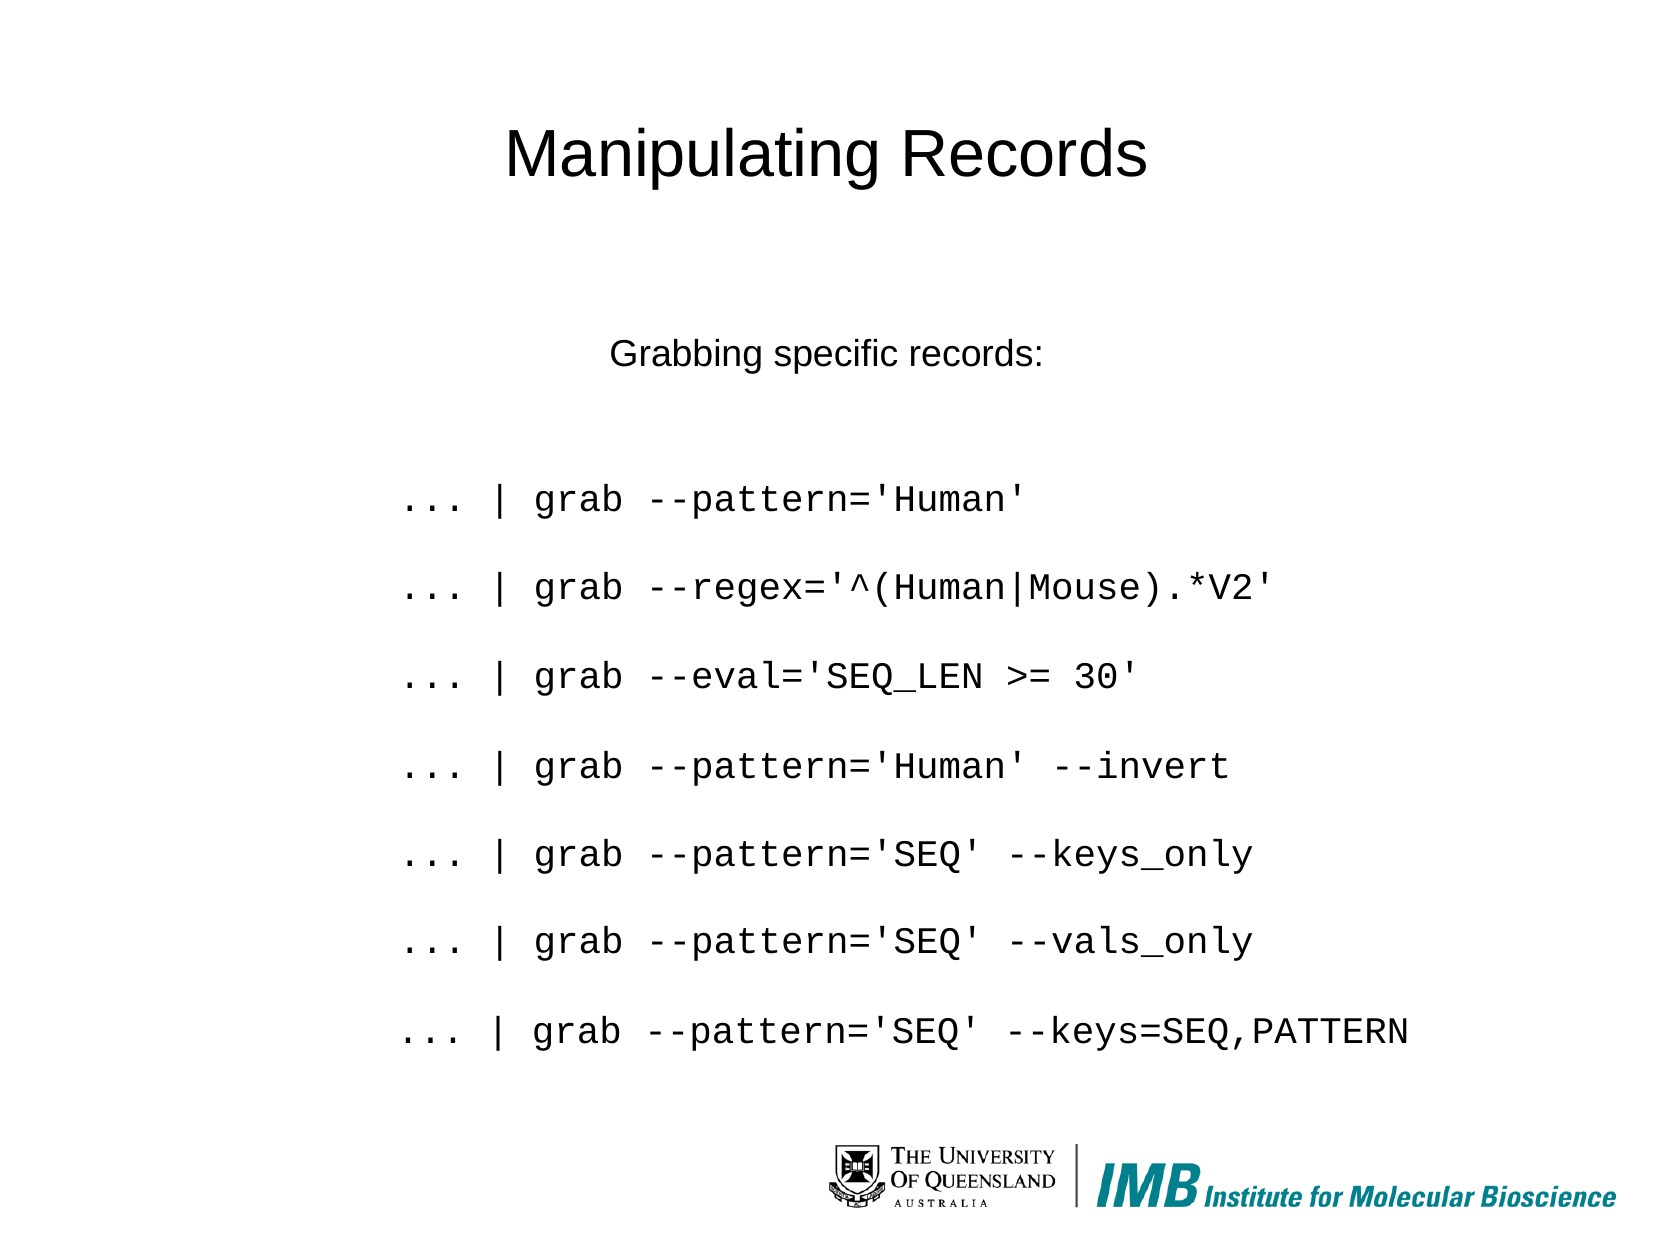

# Manipulating Records
Grabbing specific records:
... | grab --pattern='Human'
... | grab --regex='^(Human|Mouse).*V2'
... | grab --eval='SEQ_LEN >= 30'
... | grab --pattern='Human' --invert
... | grab --pattern='SEQ' --keys_only
... | grab --pattern='SEQ' --vals_only
... | grab --pattern='SEQ' --keys=SEQ,PATTERN